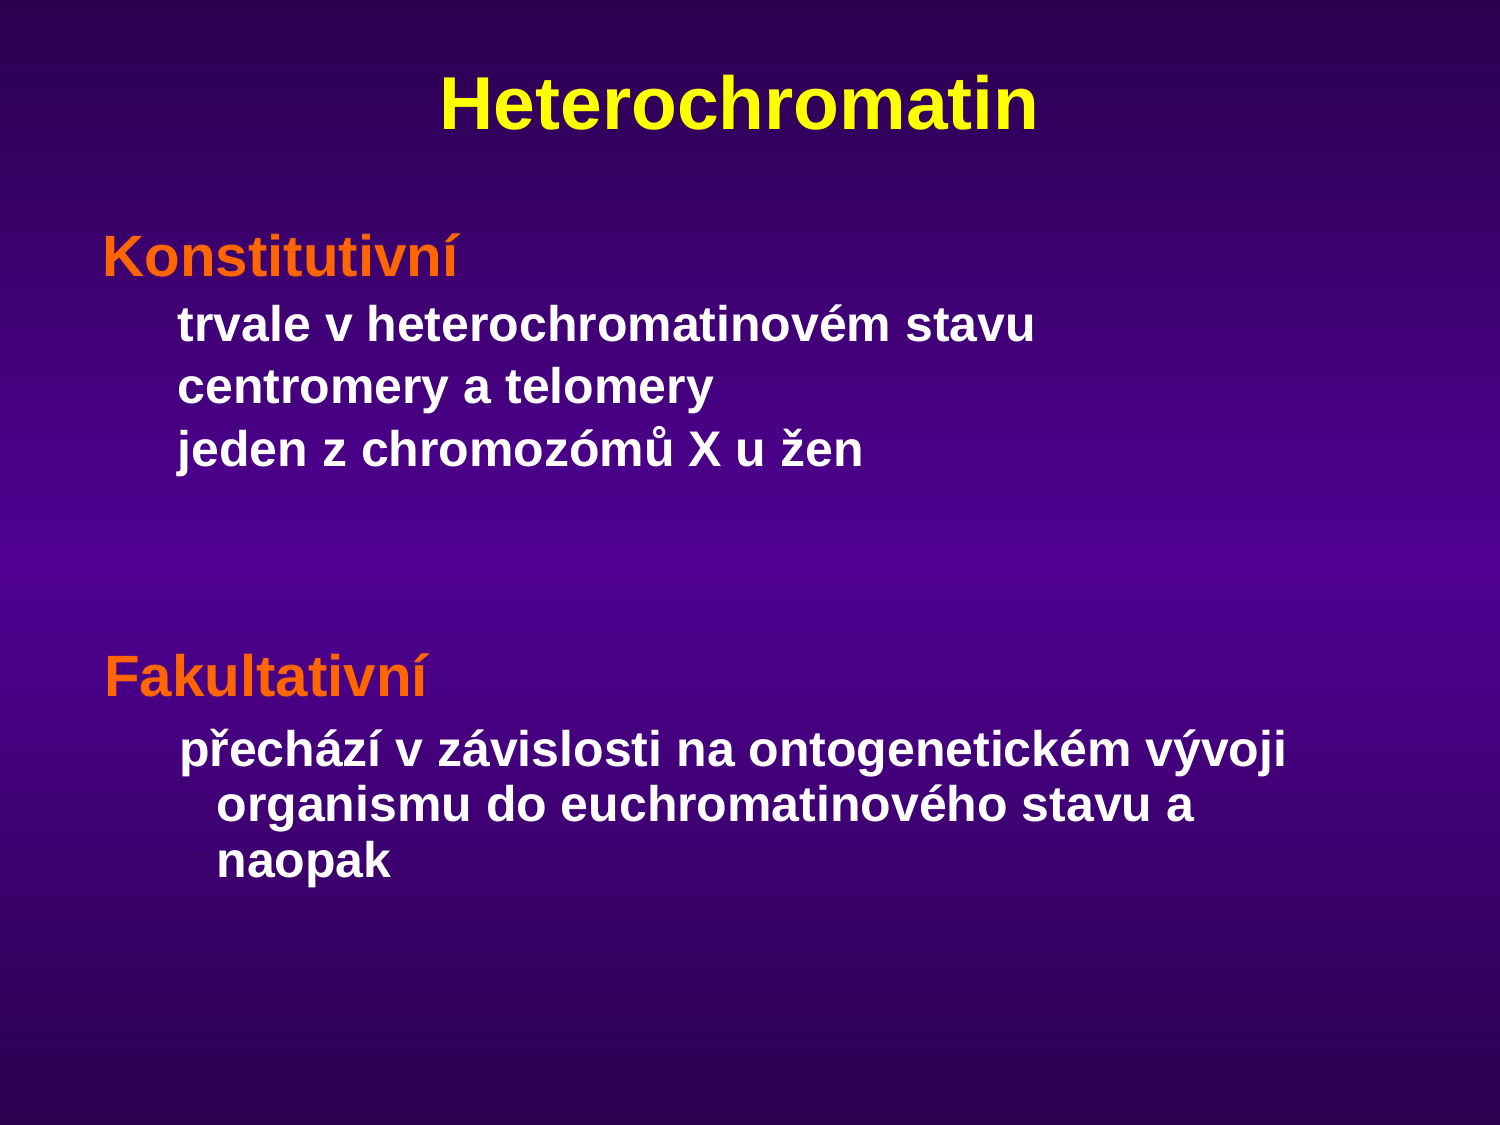

# Heterochromatin
Konstitutivní
trvale v heterochromatinovém stavu
centromery a telomery
jeden z chromozómů X u žen
Fakultativní
přechází v závislosti na ontogenetickém vývoji organismu do euchromatinového stavu a naopak